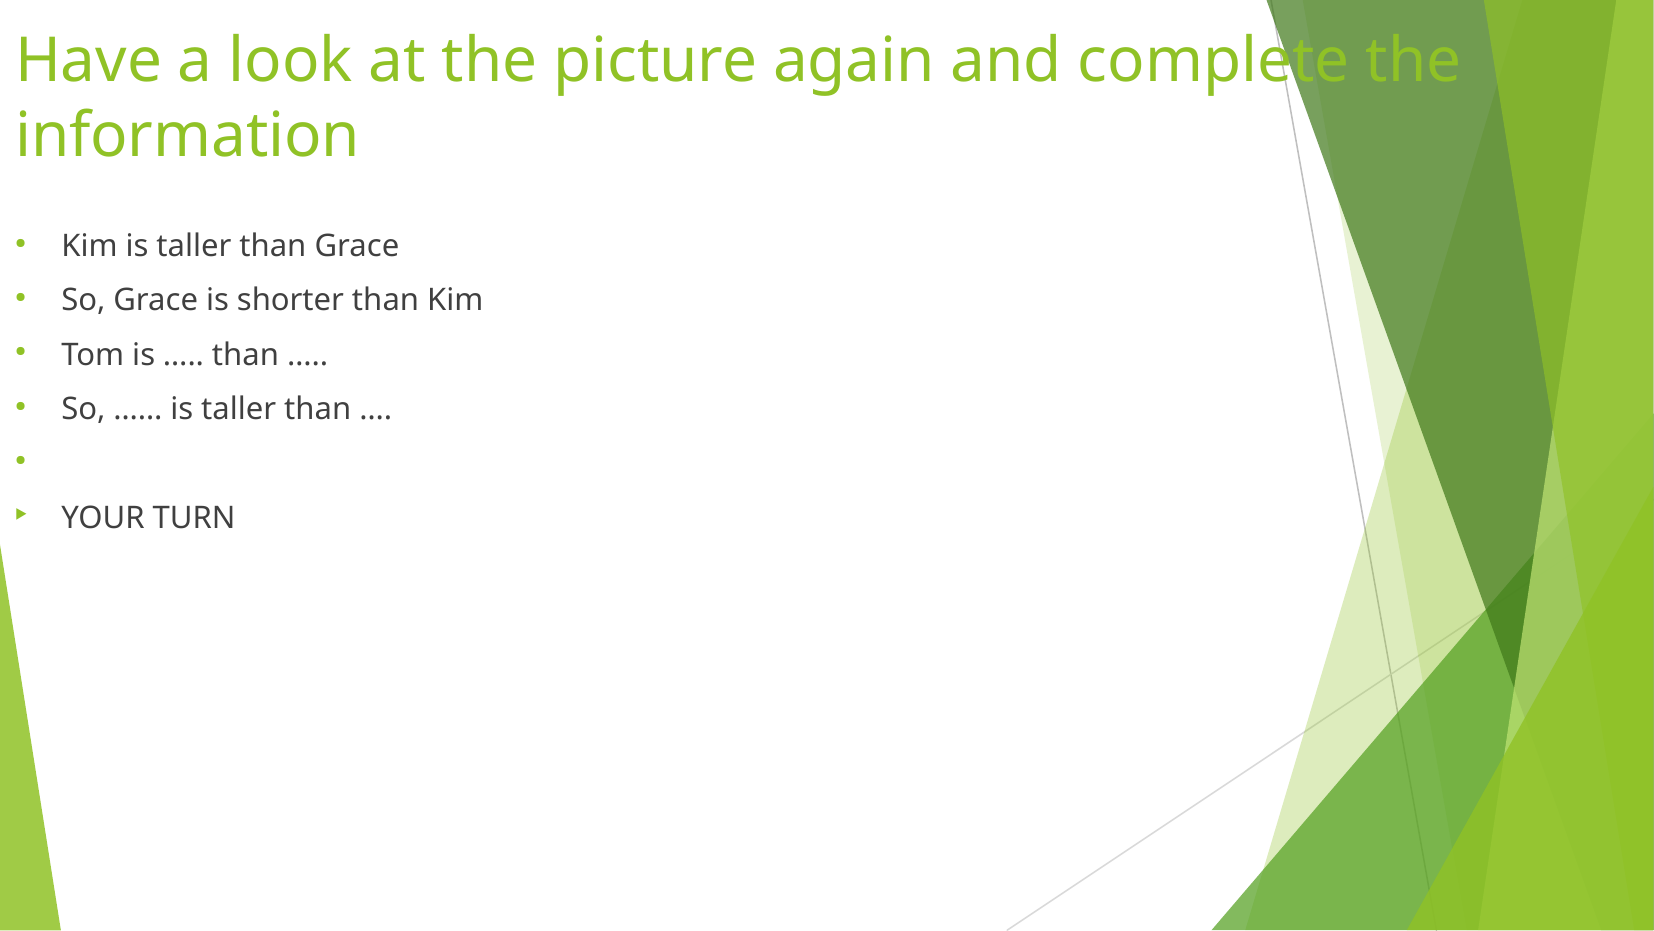

# Have a look at the picture again and complete the information
Kim is taller than Grace
So, Grace is shorter than Kim
Tom is ….. than …..
So, …… is taller than ….
YOUR TURN